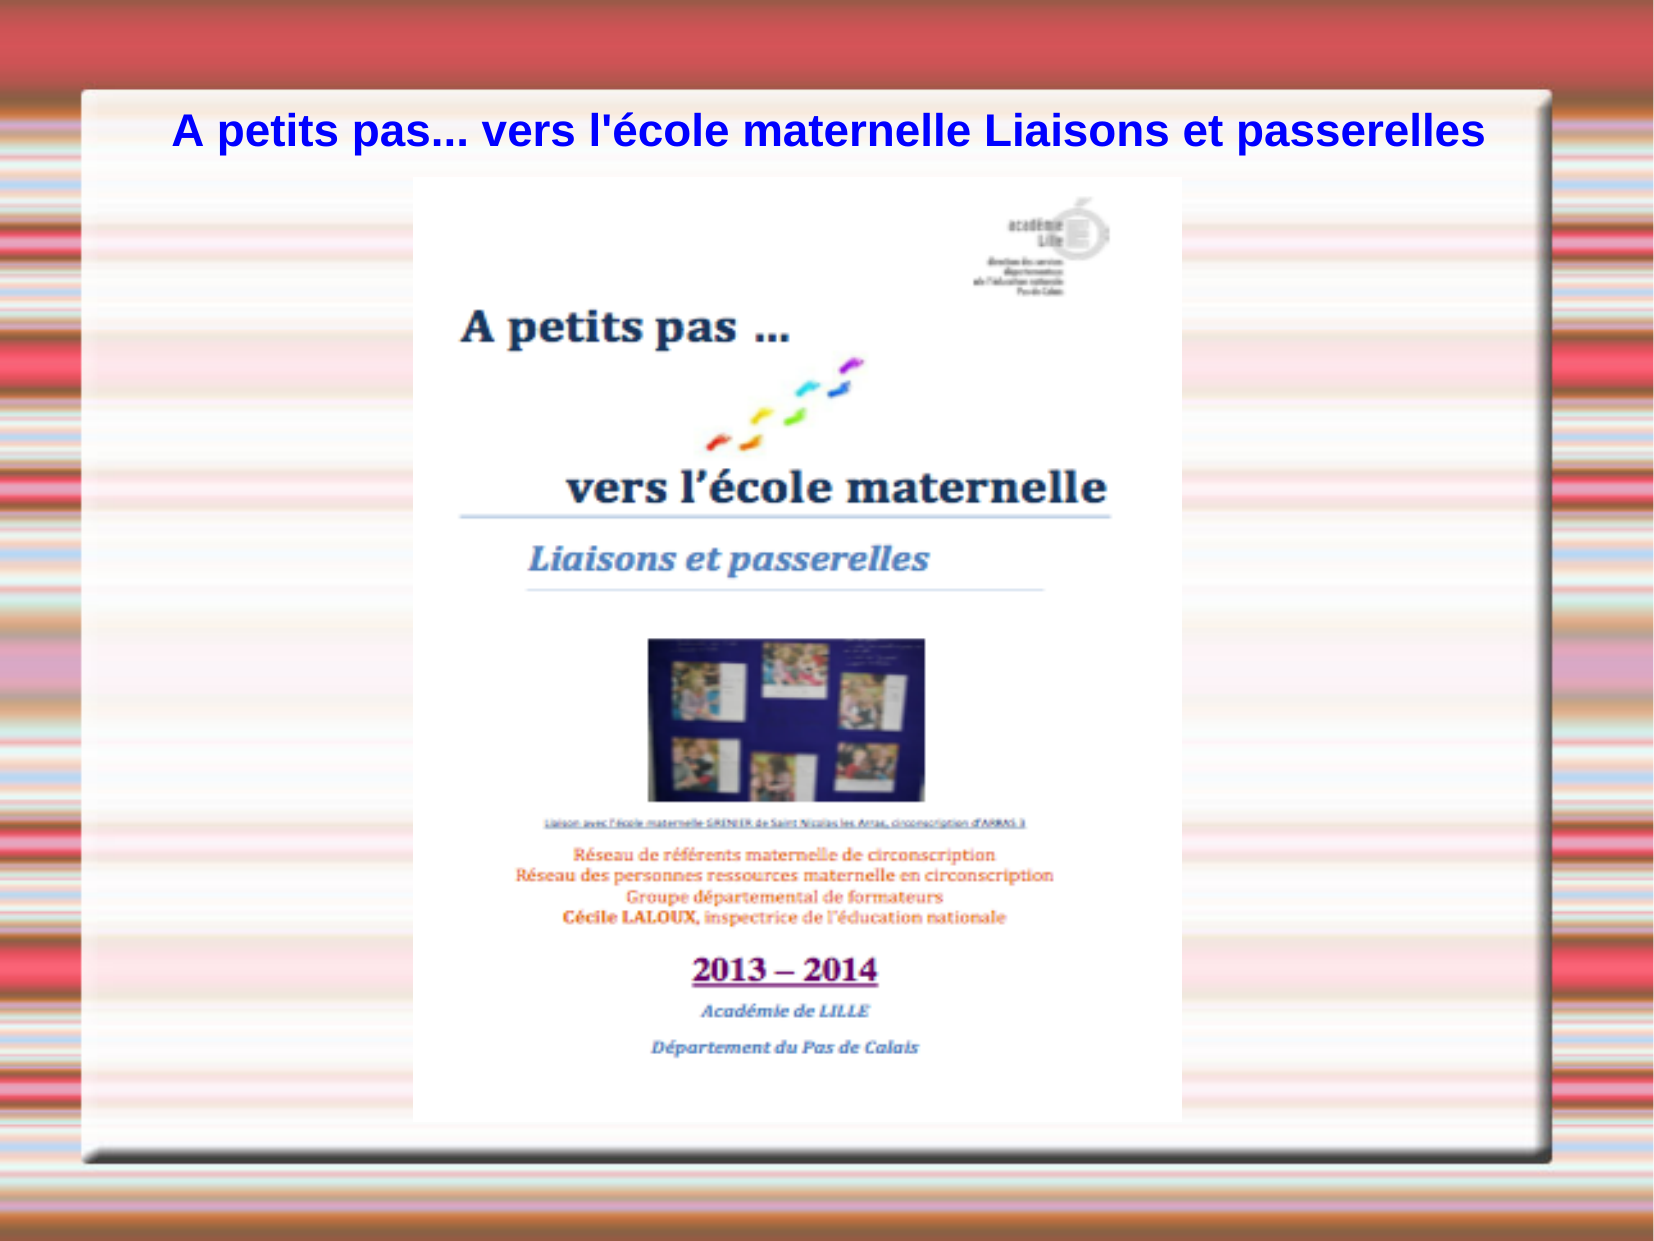

# A petits pas... vers l'école maternelle Liaisons et passerelles